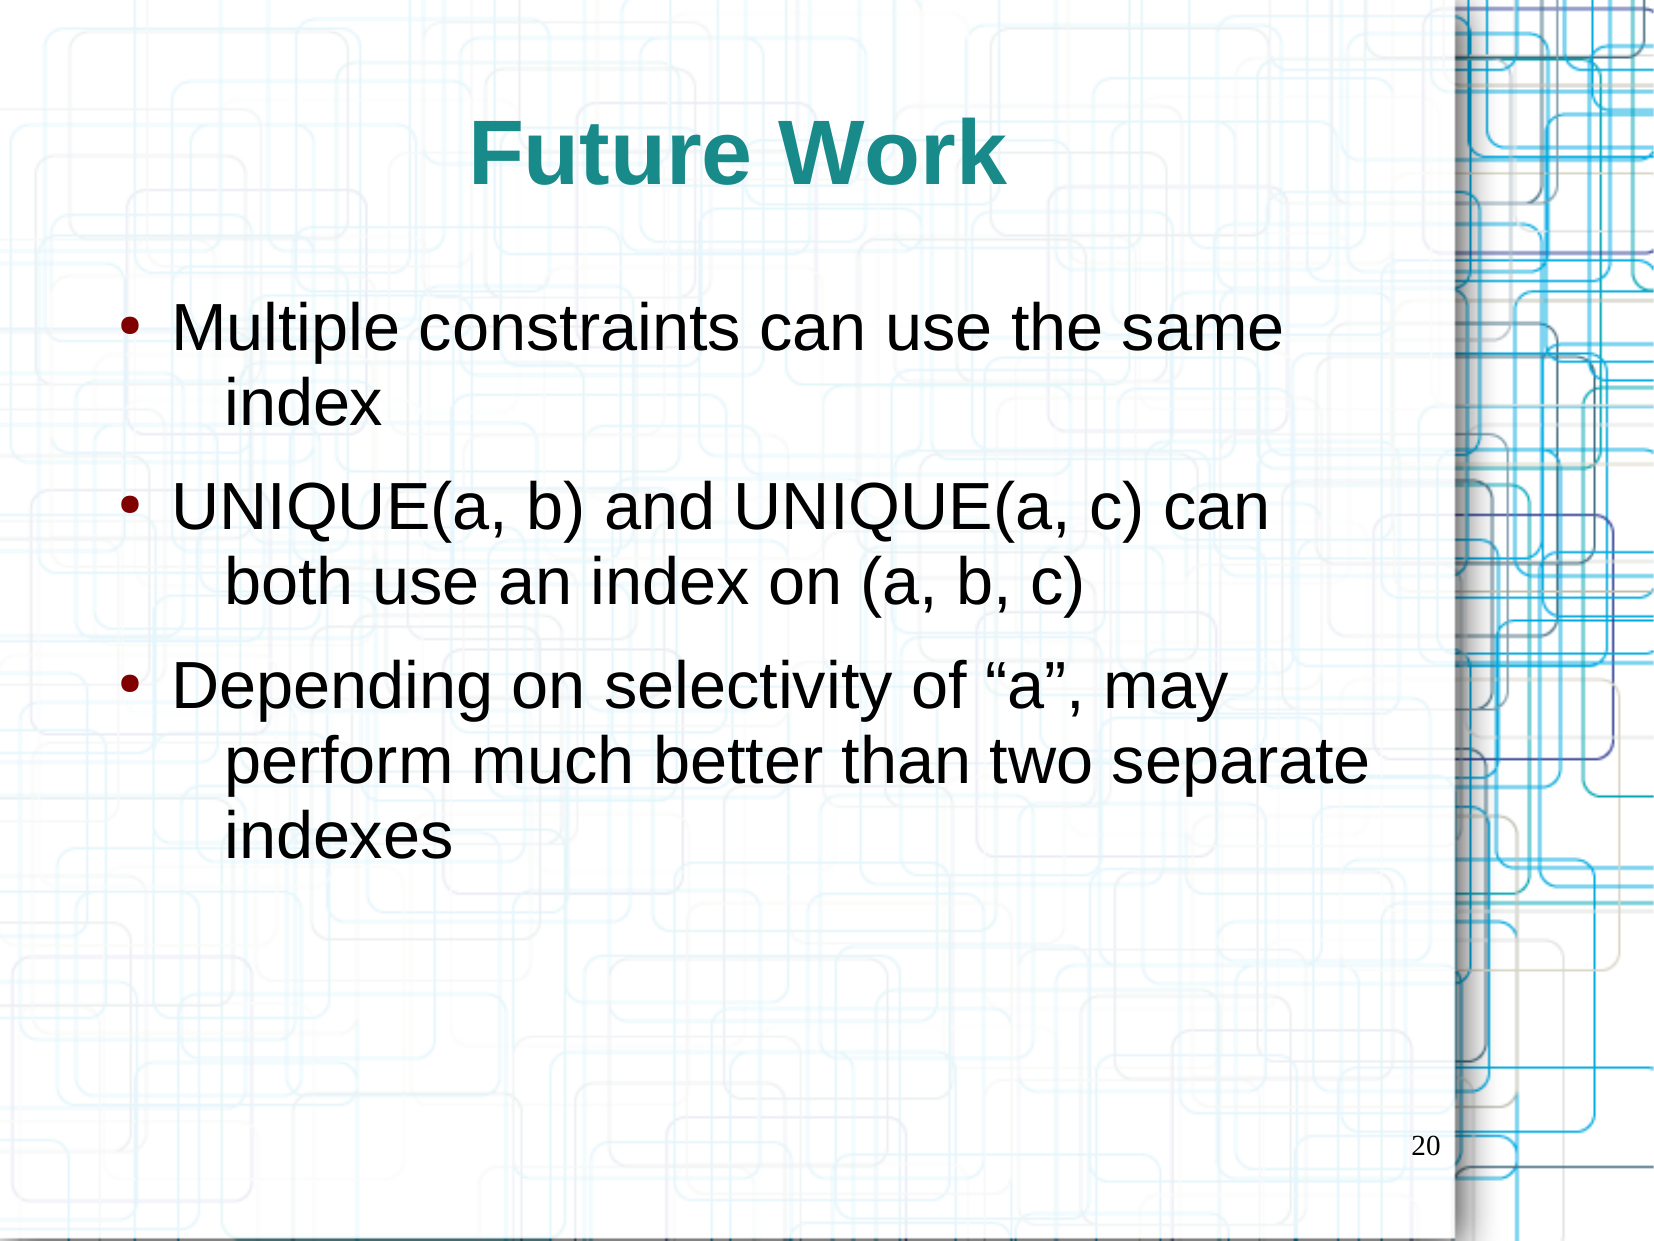

# Future Work
Multiple constraints can use the same index
UNIQUE(a, b) and UNIQUE(a, c) can both use an index on (a, b, c)
Depending on selectivity of “a”, may perform much better than two separate indexes
20